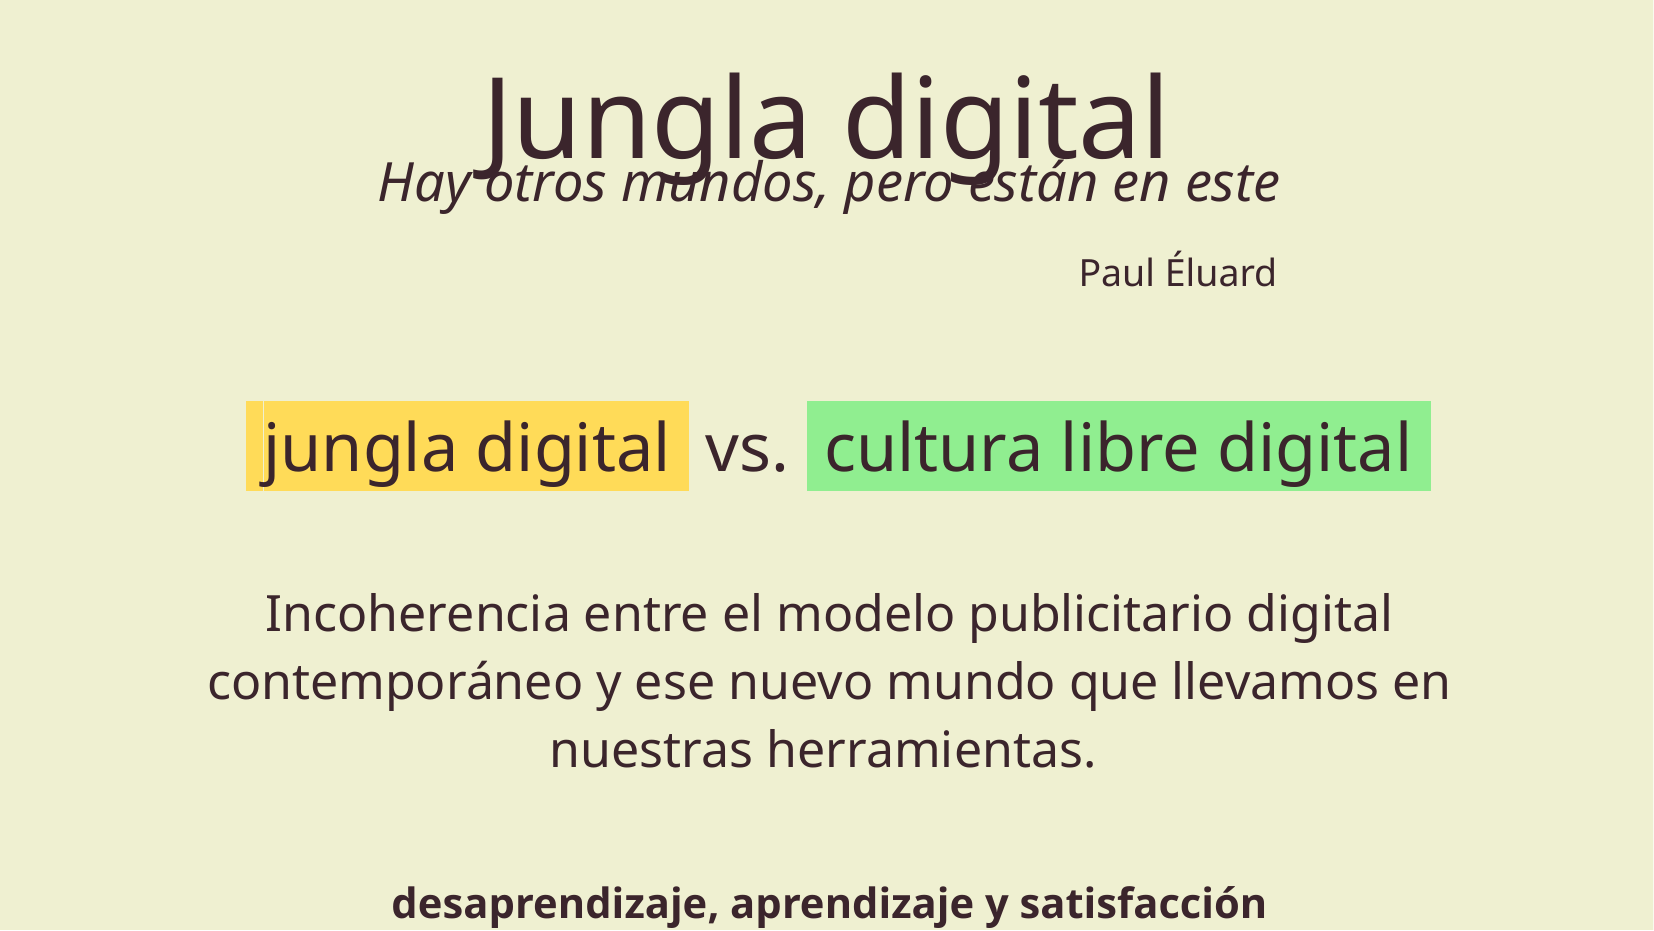

# Jungla digital
Hay otros mundos, pero están en este
									 Paul Éluard
 jungla digital vs. cultura libre digital
Incoherencia entre el modelo publicitario digital contemporáneo y ese nuevo mundo que llevamos en nuestras herramientas.
 desaprendizaje, aprendizaje y satisfacción